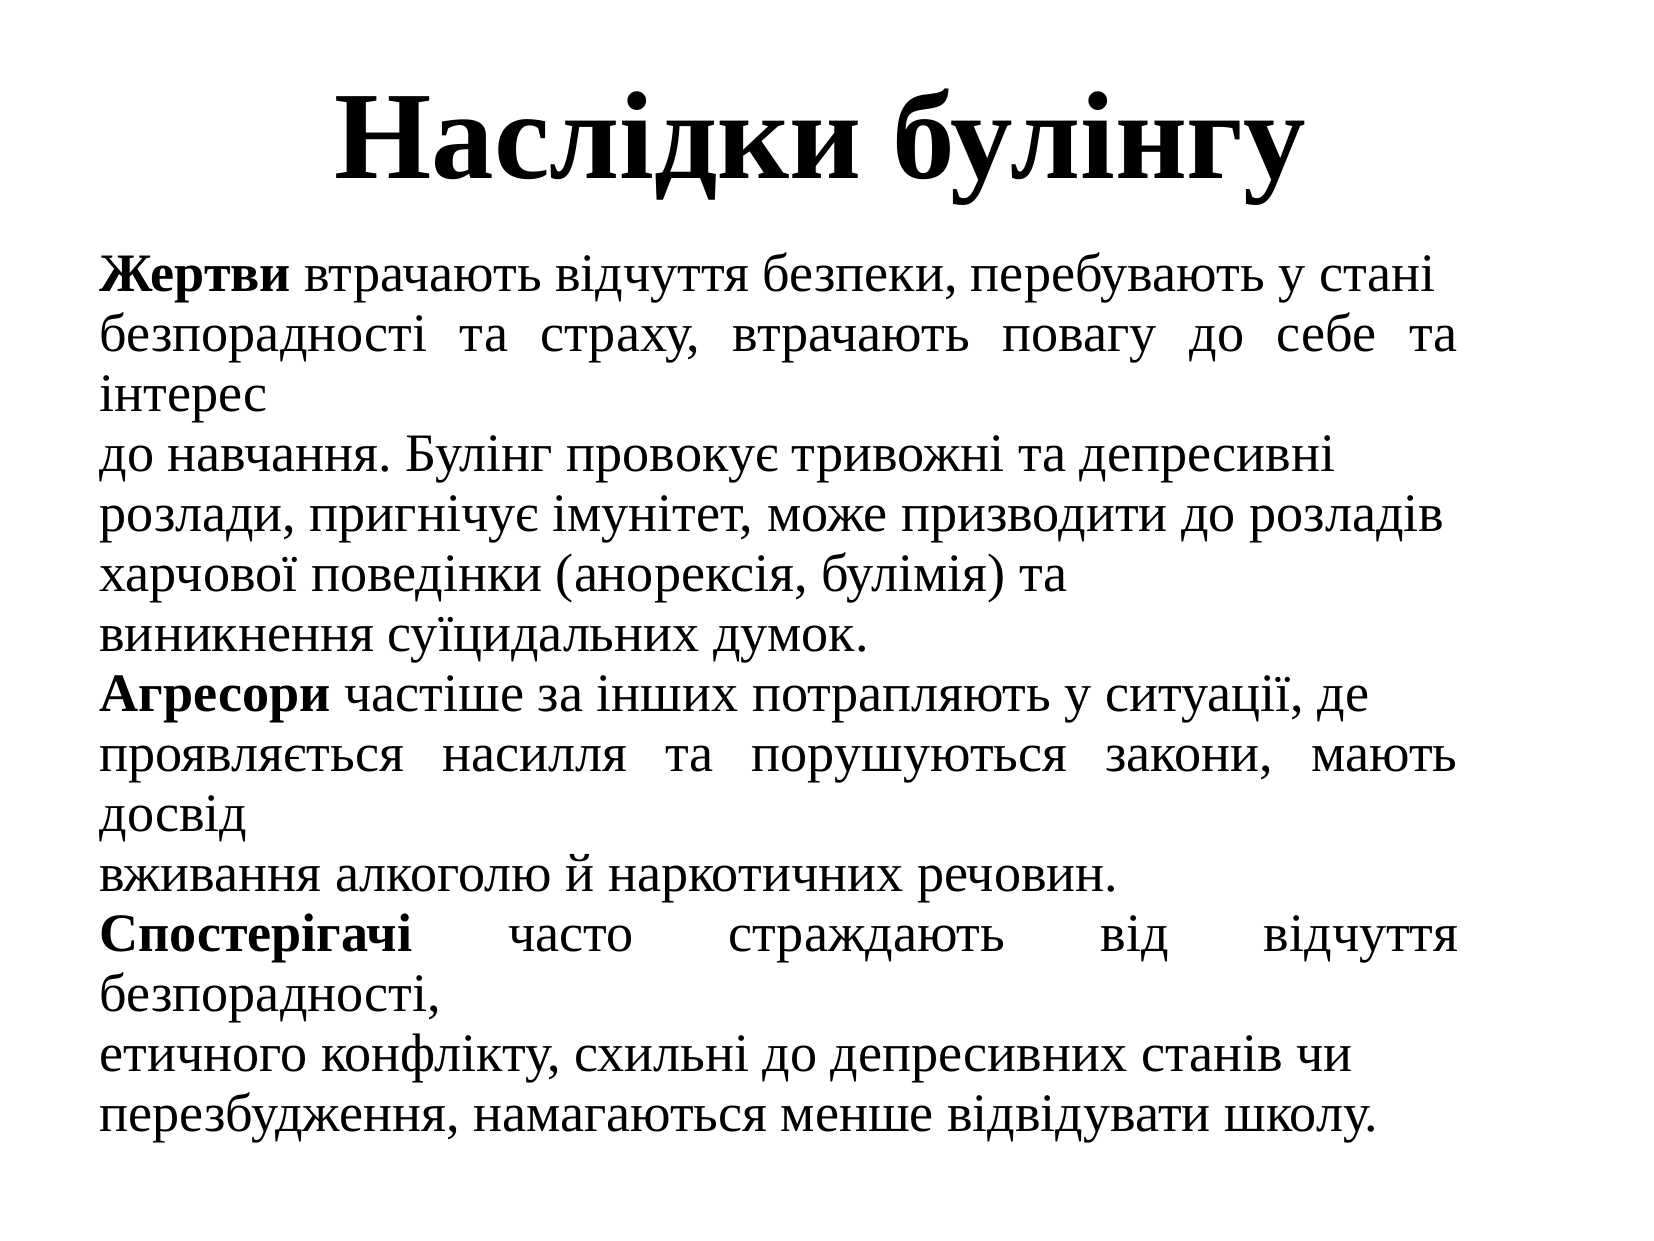

# Наслідки булінгу
Жертви втрачають відчуття безпеки, перебувають у стані
безпорадності та страху, втрачають повагу до себе та інтерес
до навчання. Булінг провокує тривожні та депресивні
розлади, пригнічує імунітет, може призводити до розладів
харчової поведінки (анорексія, булімія) та
виникнення суїцидальних думок.
Агресори частіше за інших потрапляють у ситуації, де
проявляється насилля та порушуються закони, мають досвід
вживання алкоголю й наркотичних речовин.
Спостерігачі часто страждають від відчуття безпорадності,
етичного конфлікту, схильні до депресивних станів чи
перезбудження, намагаються менше відвідувати школу.